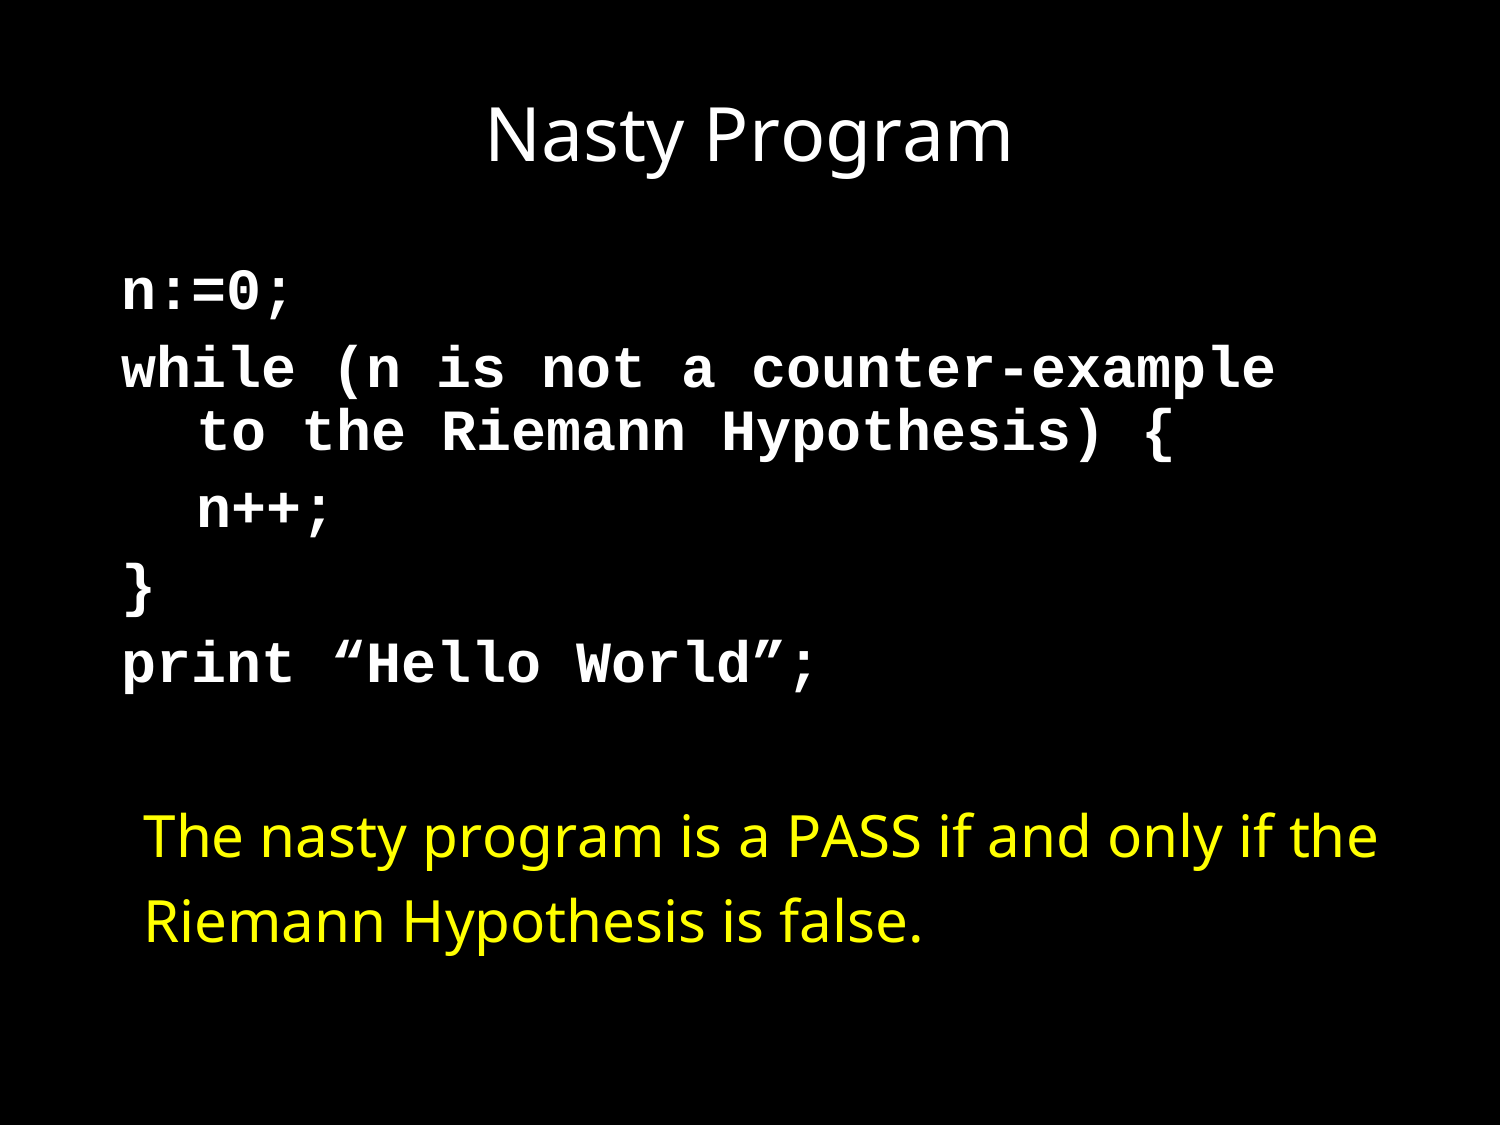

Nasty Program
n:=0;
while (n is not a counter-example
	to the Riemann Hypothesis) {
	n++;
}
print “Hello World”;
The nasty program is a PASS if and only if the
Riemann Hypothesis is false.